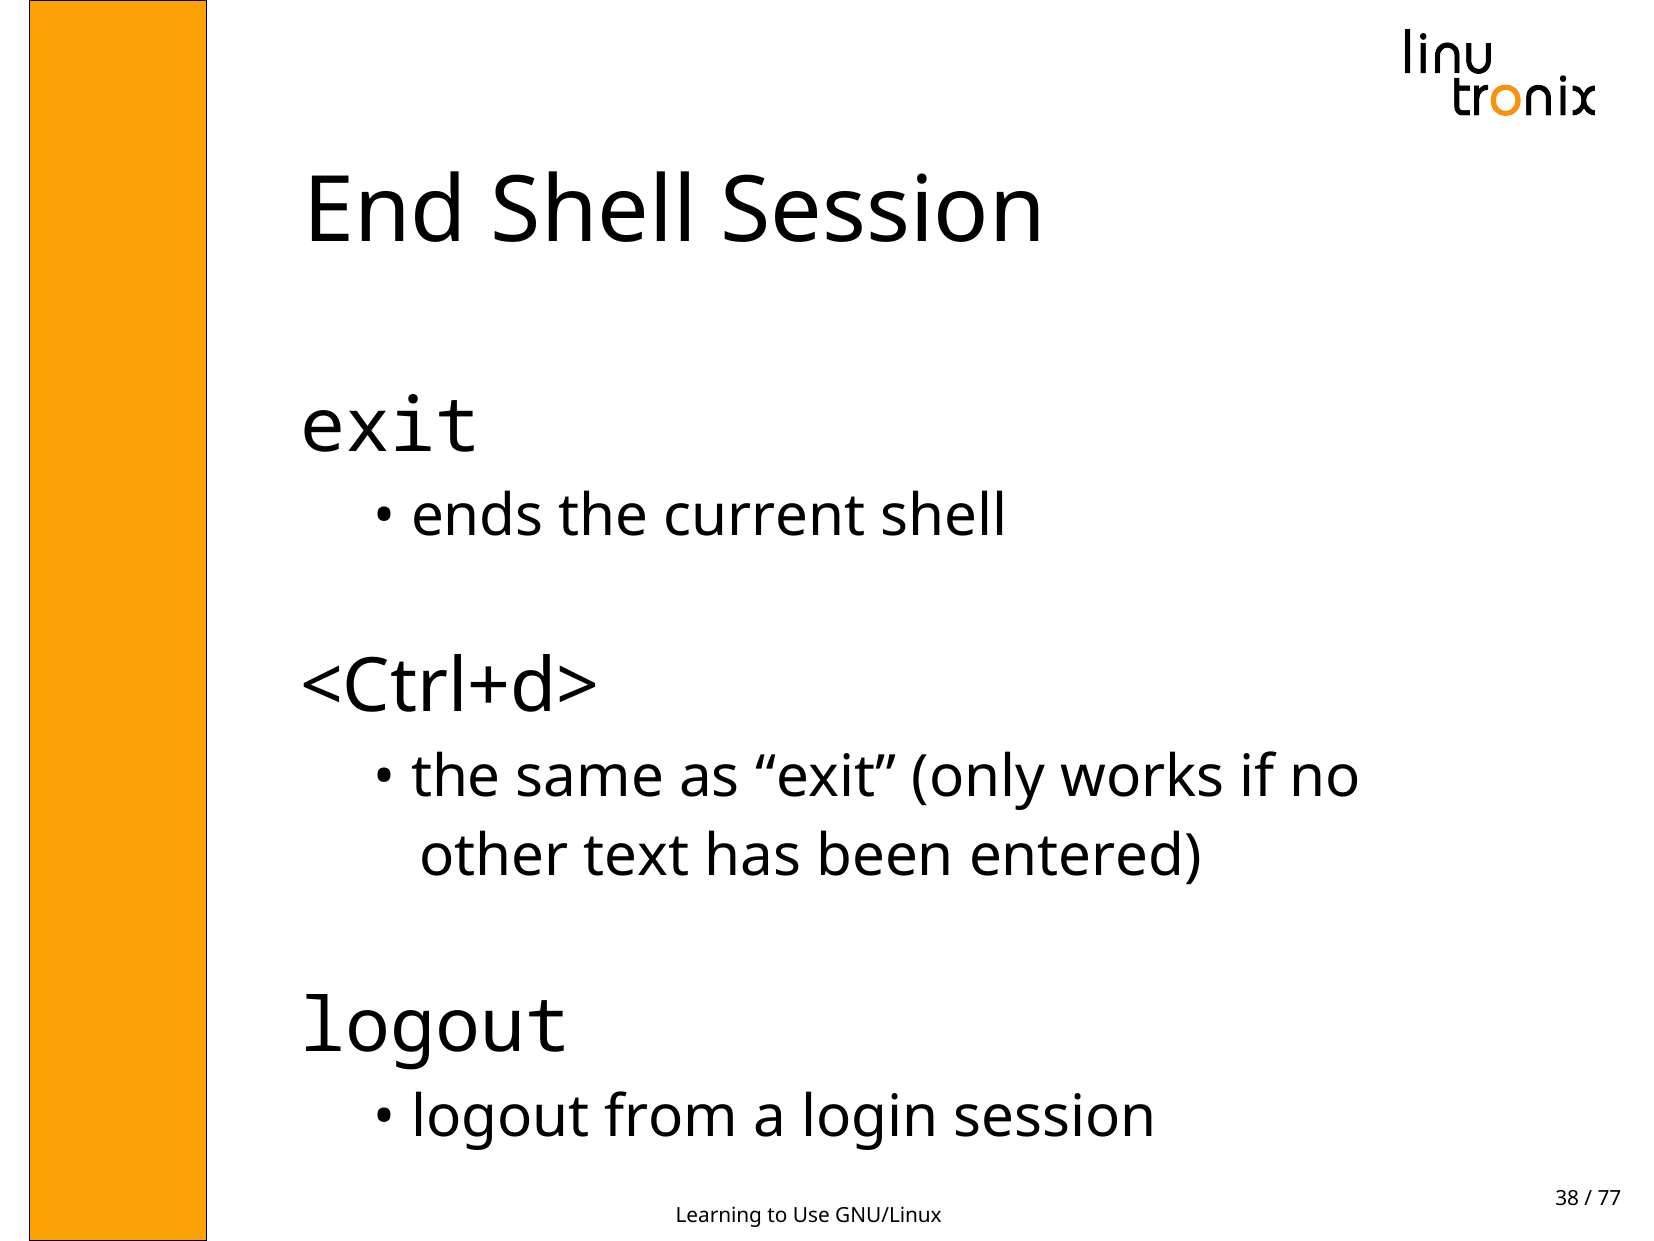

End Shell Session
exit
	• ends the current shell
<Ctrl+d>
	• the same as “exit” (only works if no
	 other text has been entered)
logout
	• logout from a login session
38
Firmenvorstellung Linutronix V3.3